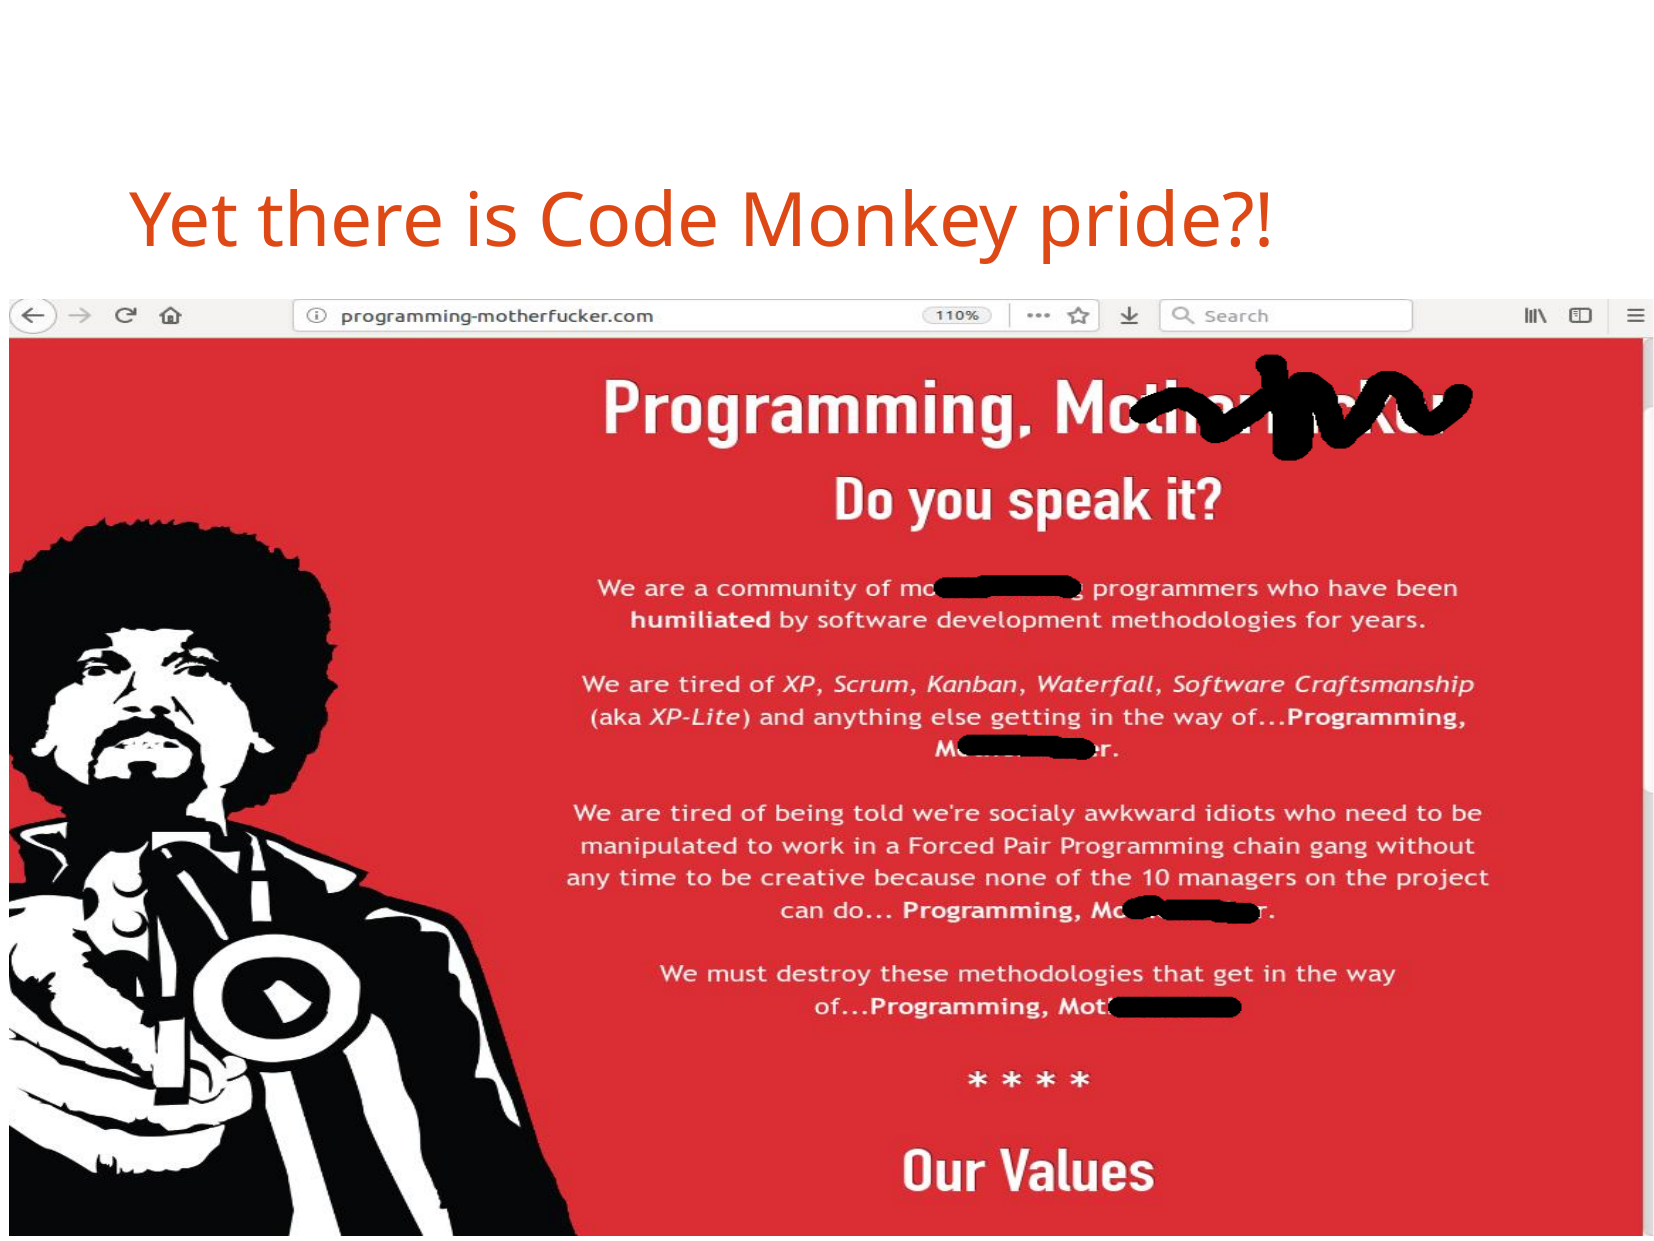

# Yet there is Code Monkey pride?!